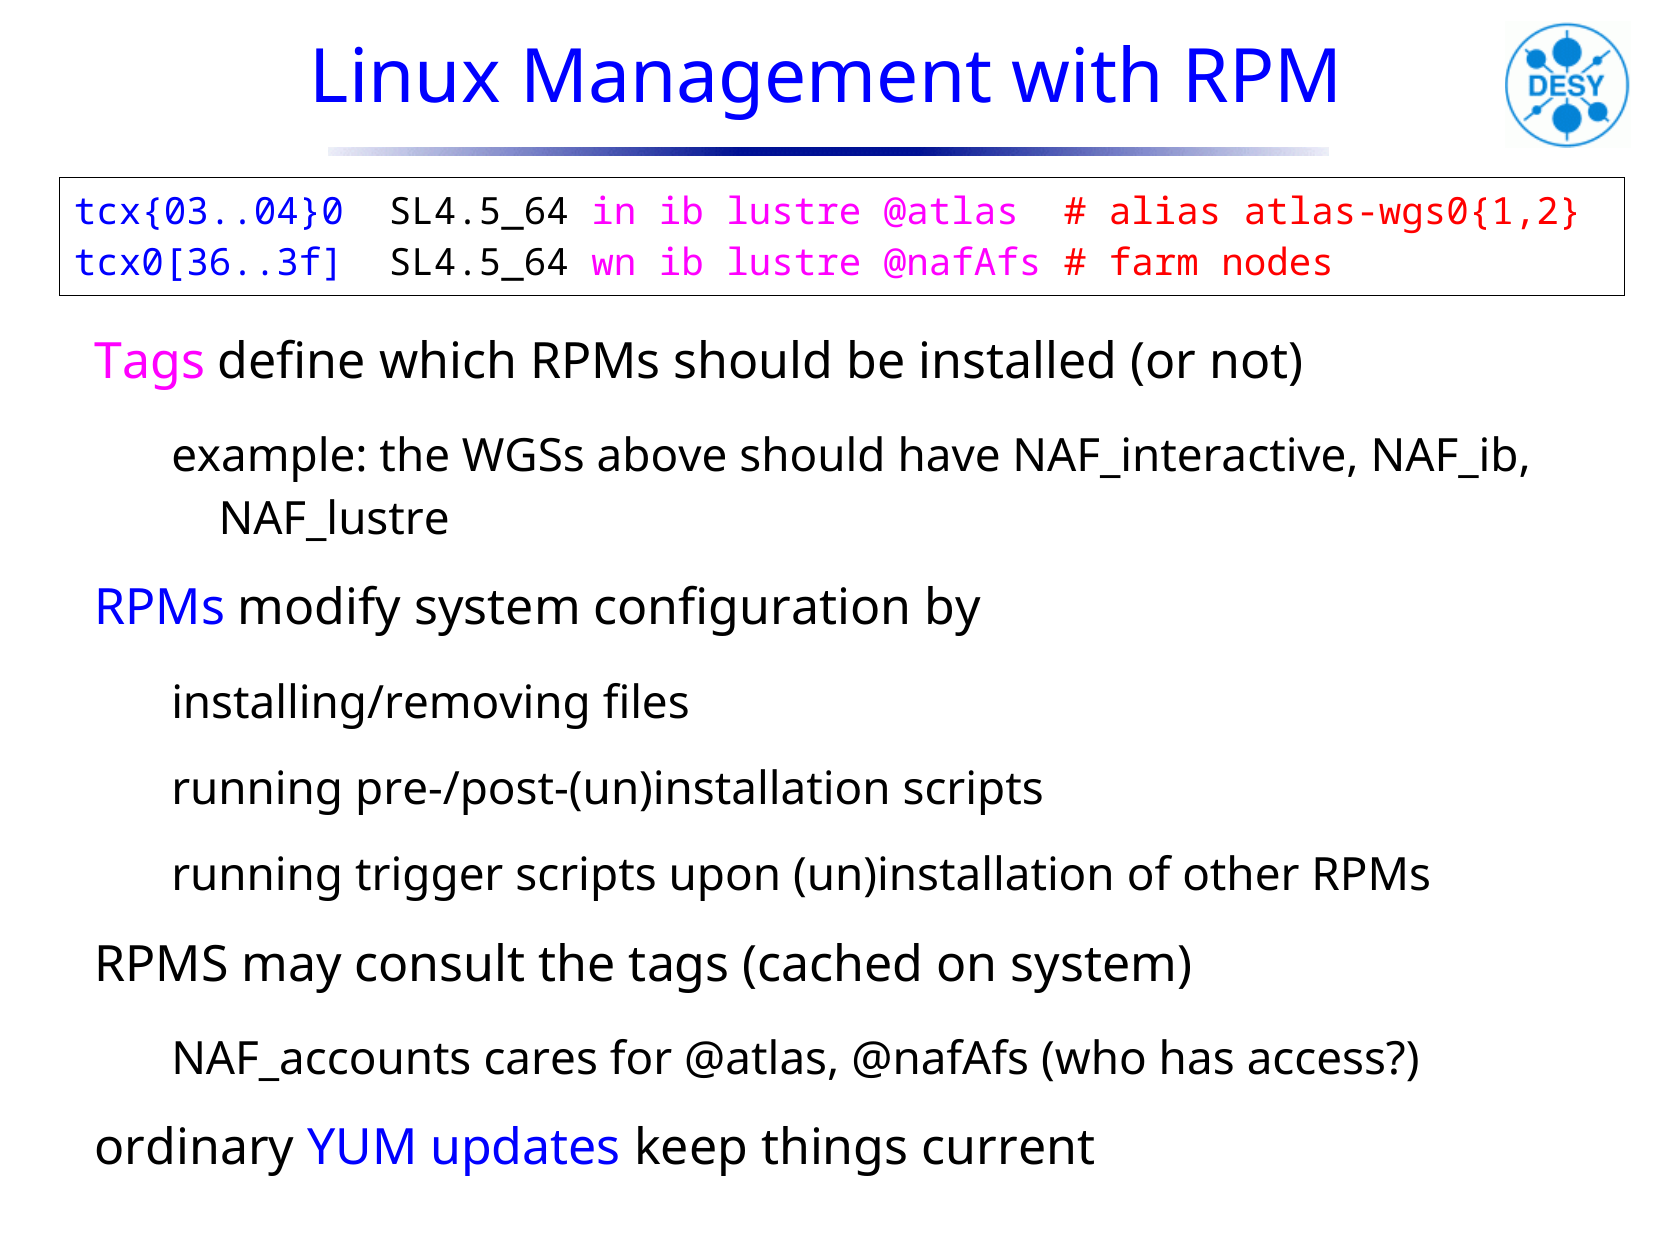

# Linux Management with RPM
tcx{03..04}0 SL4.5_64 in ib lustre @atlas # alias atlas-wgs0{1,2}
tcx0[36..3f] SL4.5_64 wn ib lustre @nafAfs # farm nodes
Tags define which RPMs should be installed (or not)
example: the WGSs above should have NAF_interactive, NAF_ib, NAF_lustre
RPMs modify system configuration by
installing/removing files
running pre-/post-(un)installation scripts
running trigger scripts upon (un)installation of other RPMs
RPMS may consult the tags (cached on system)
NAF_accounts cares for @atlas, @nafAfs (who has access?)
ordinary YUM updates keep things current